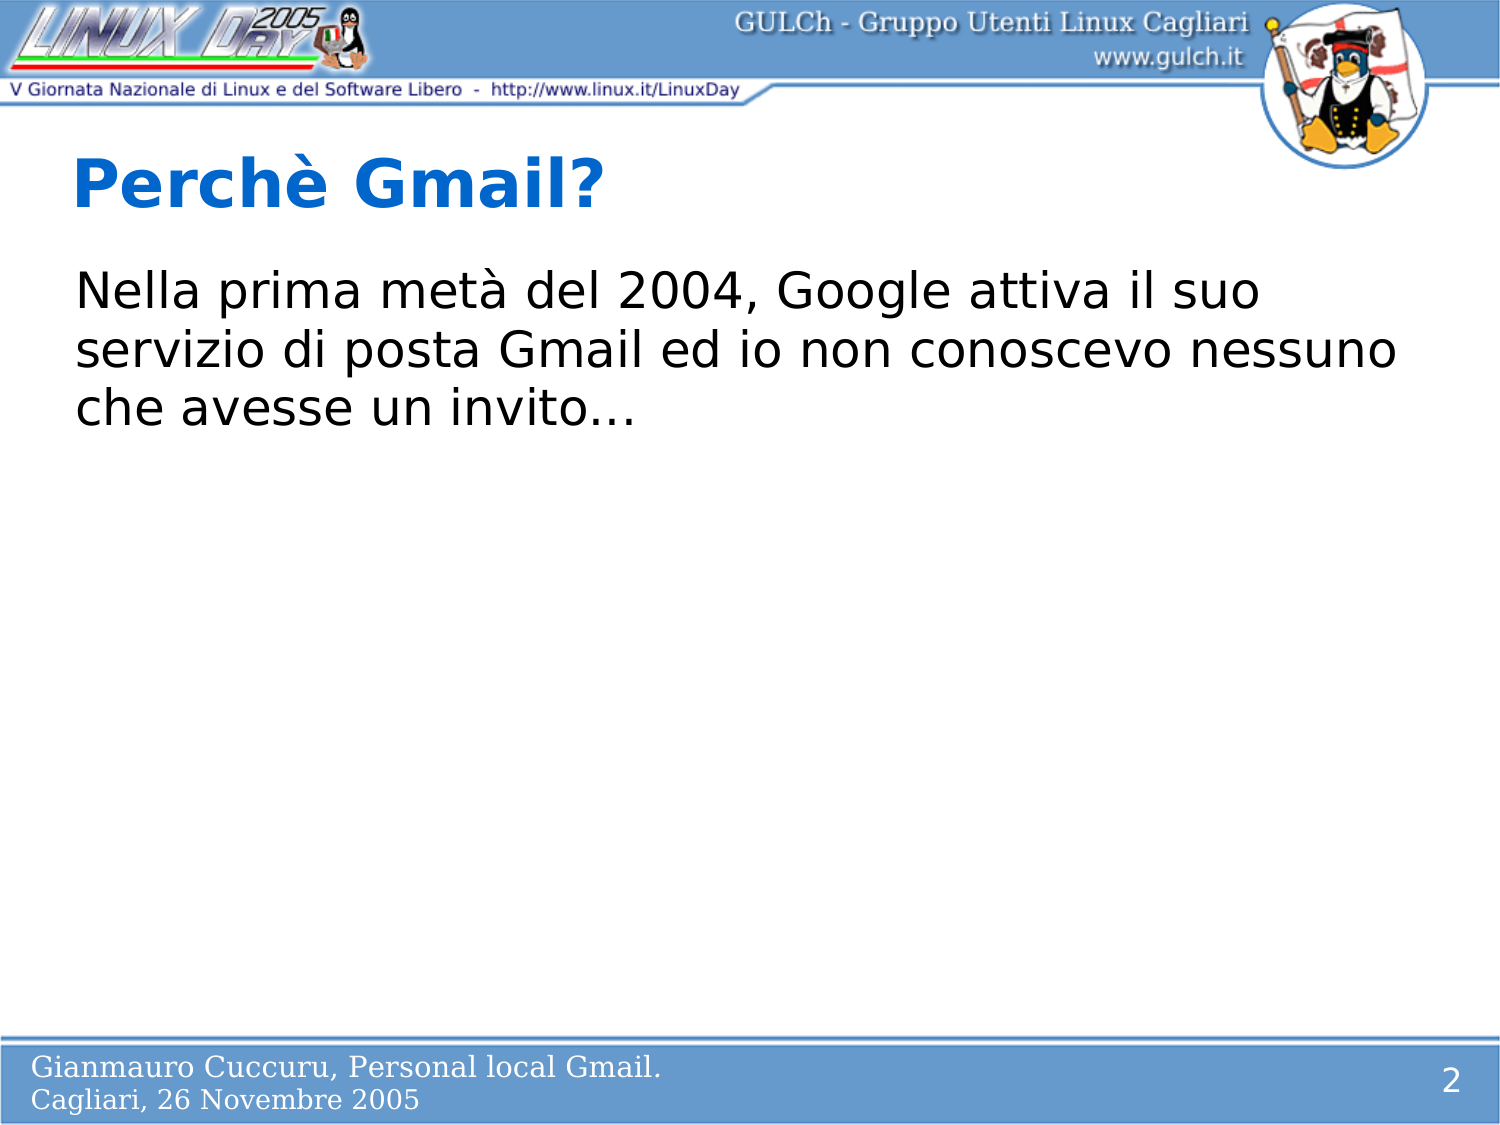

Perchè Gmail?
Nella prima metà del 2004, Google attiva il suo servizio di posta Gmail ed io non conoscevo nessuno che avesse un invito...